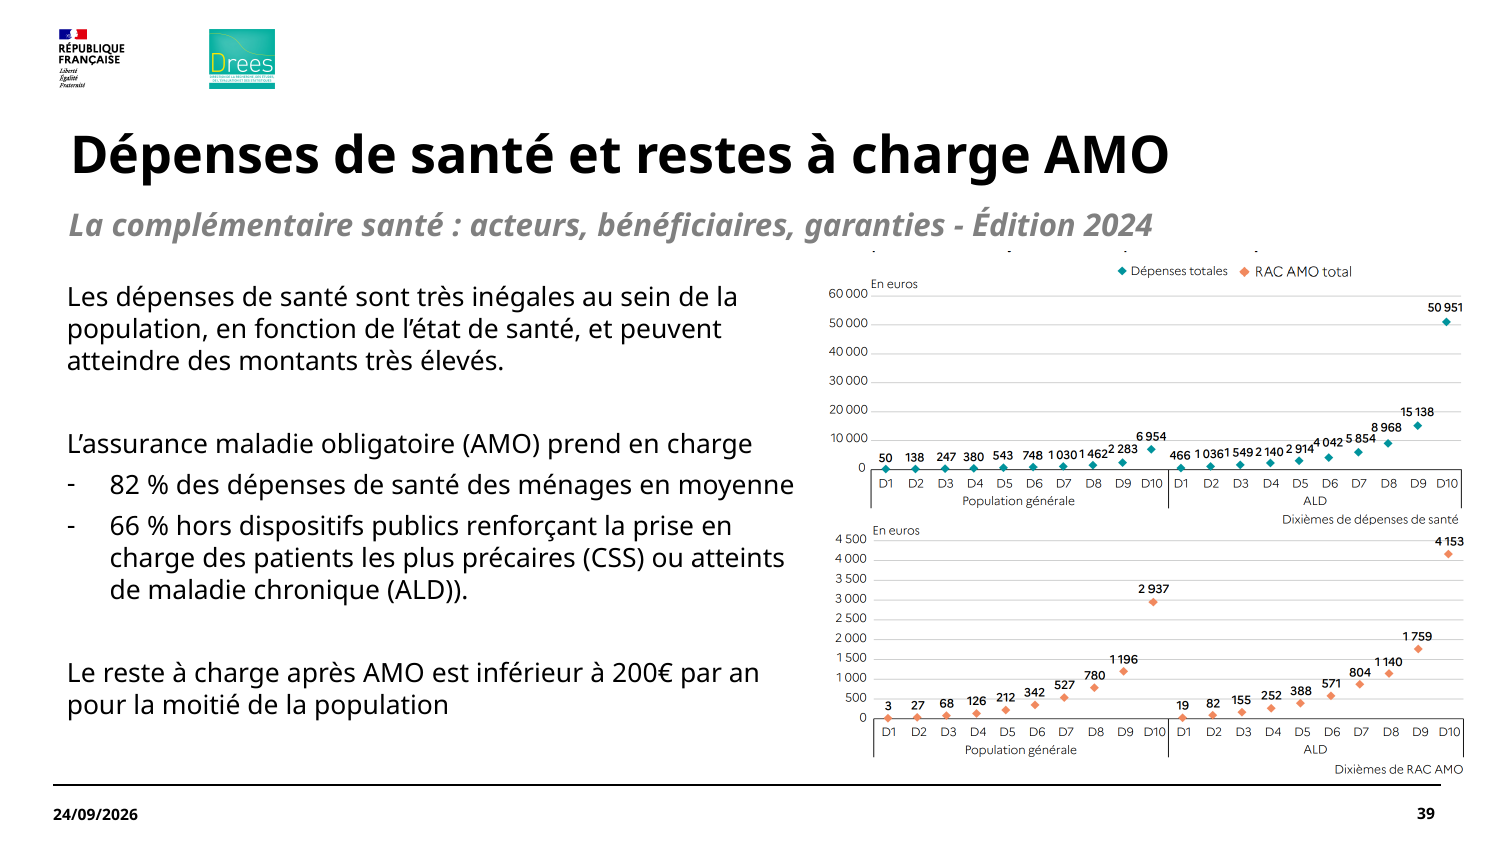

Dépenses de santé et restes à charge AMO
# La complémentaire santé : acteurs, bénéficiaires, garanties - Édition 2024
Les dépenses de santé sont très inégales au sein de la population, en fonction de l’état de santé, et peuvent atteindre des montants très élevés.
L’assurance maladie obligatoire (AMO) prend en charge
82 % des dépenses de santé des ménages en moyenne
66 % hors dispositifs publics renforçant la prise en charge des patients les plus précaires (CSS) ou atteints de maladie chronique (ALD)).
Le reste à charge après AMO est inférieur à 200€ par an pour la moitié de la population
39